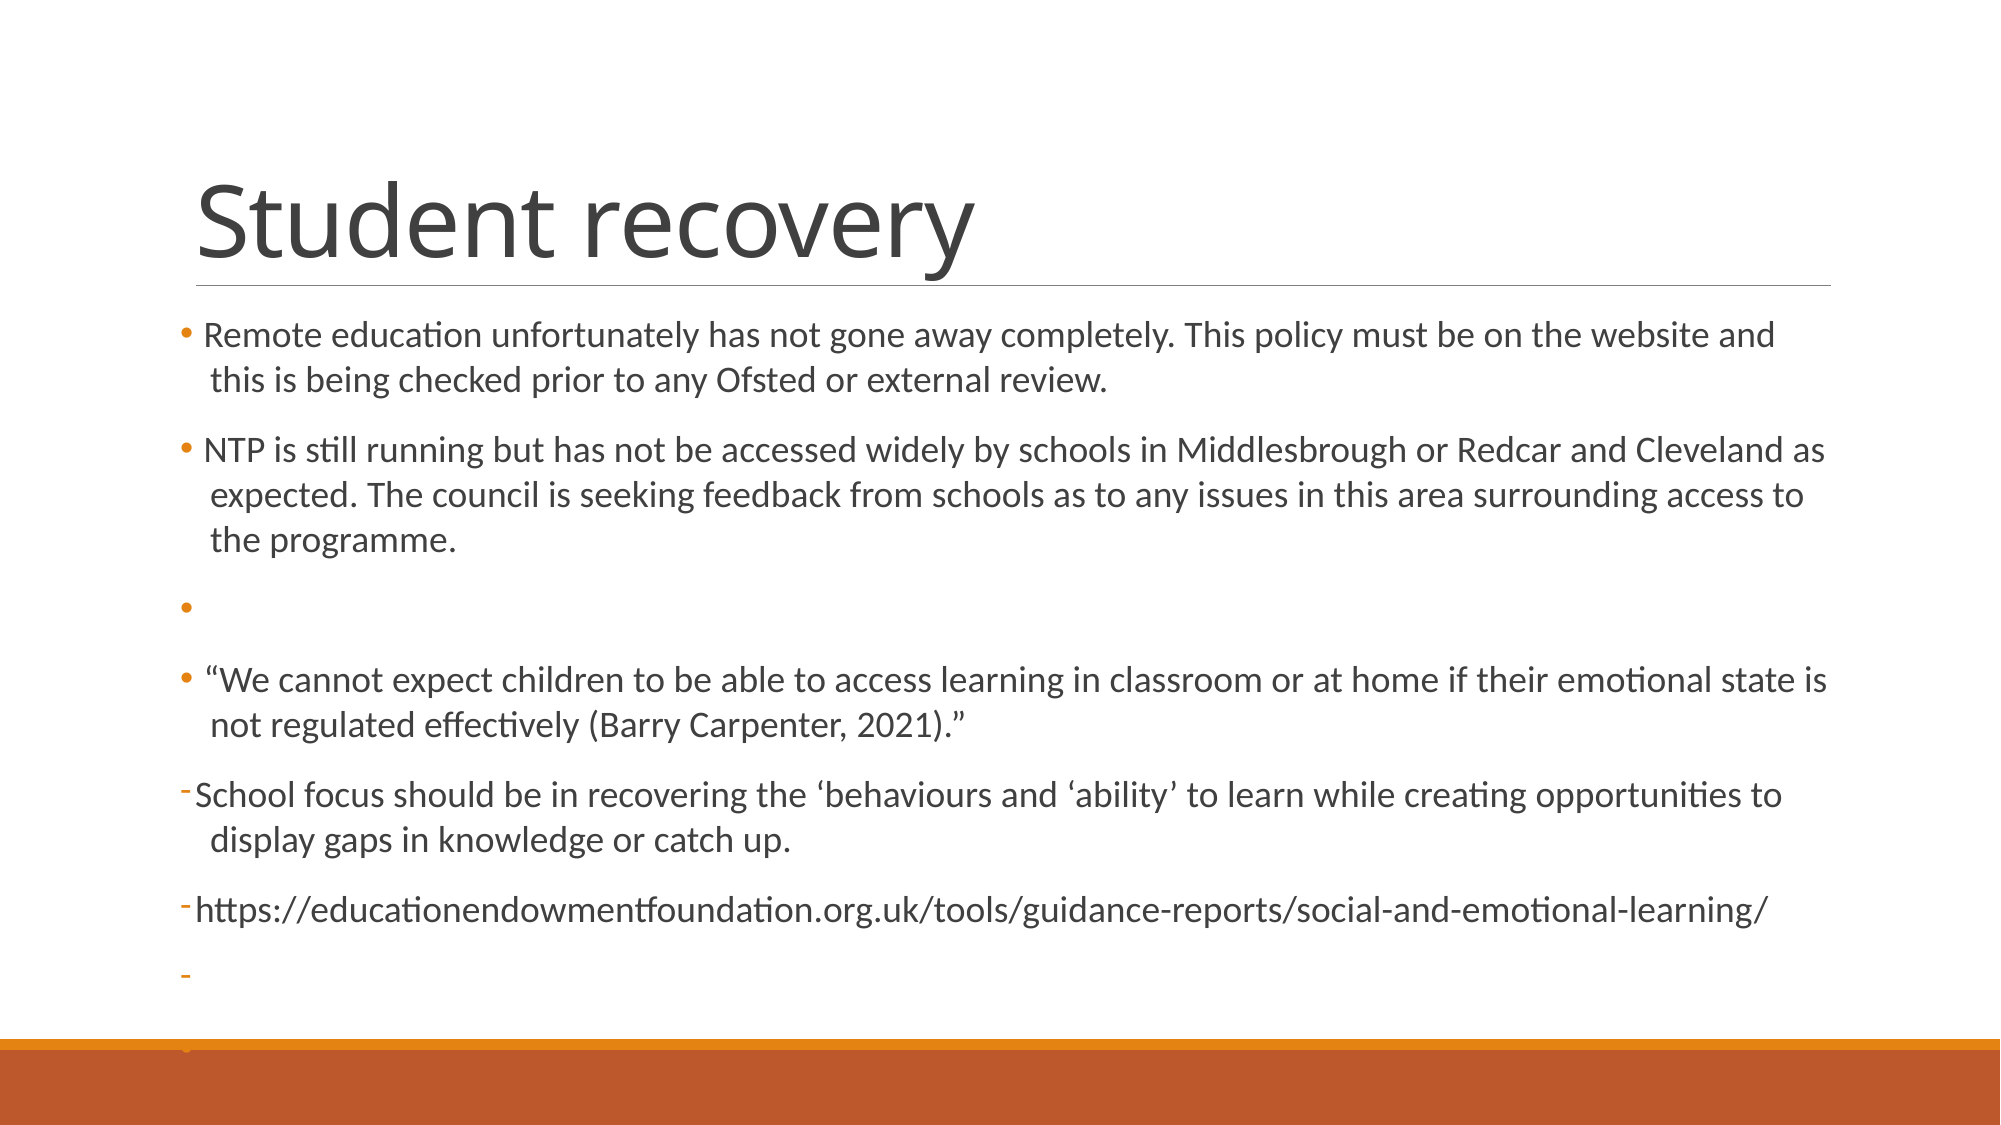

# Student recovery
 Remote education unfortunately has not gone away completely. This policy must be on the website and this is being checked prior to any Ofsted or external review.
 NTP is still running but has not be accessed widely by schools in Middlesbrough or Redcar and Cleveland as expected. The council is seeking feedback from schools as to any issues in this area surrounding access to the programme.
 “We cannot expect children to be able to access learning in classroom or at home if their emotional state is not regulated effectively (Barry Carpenter, 2021).”
School focus should be in recovering the ‘behaviours and ‘ability’ to learn while creating opportunities to display gaps in knowledge or catch up.
https://educationendowmentfoundation.org.uk/tools/guidance-reports/social-and-emotional-learning/